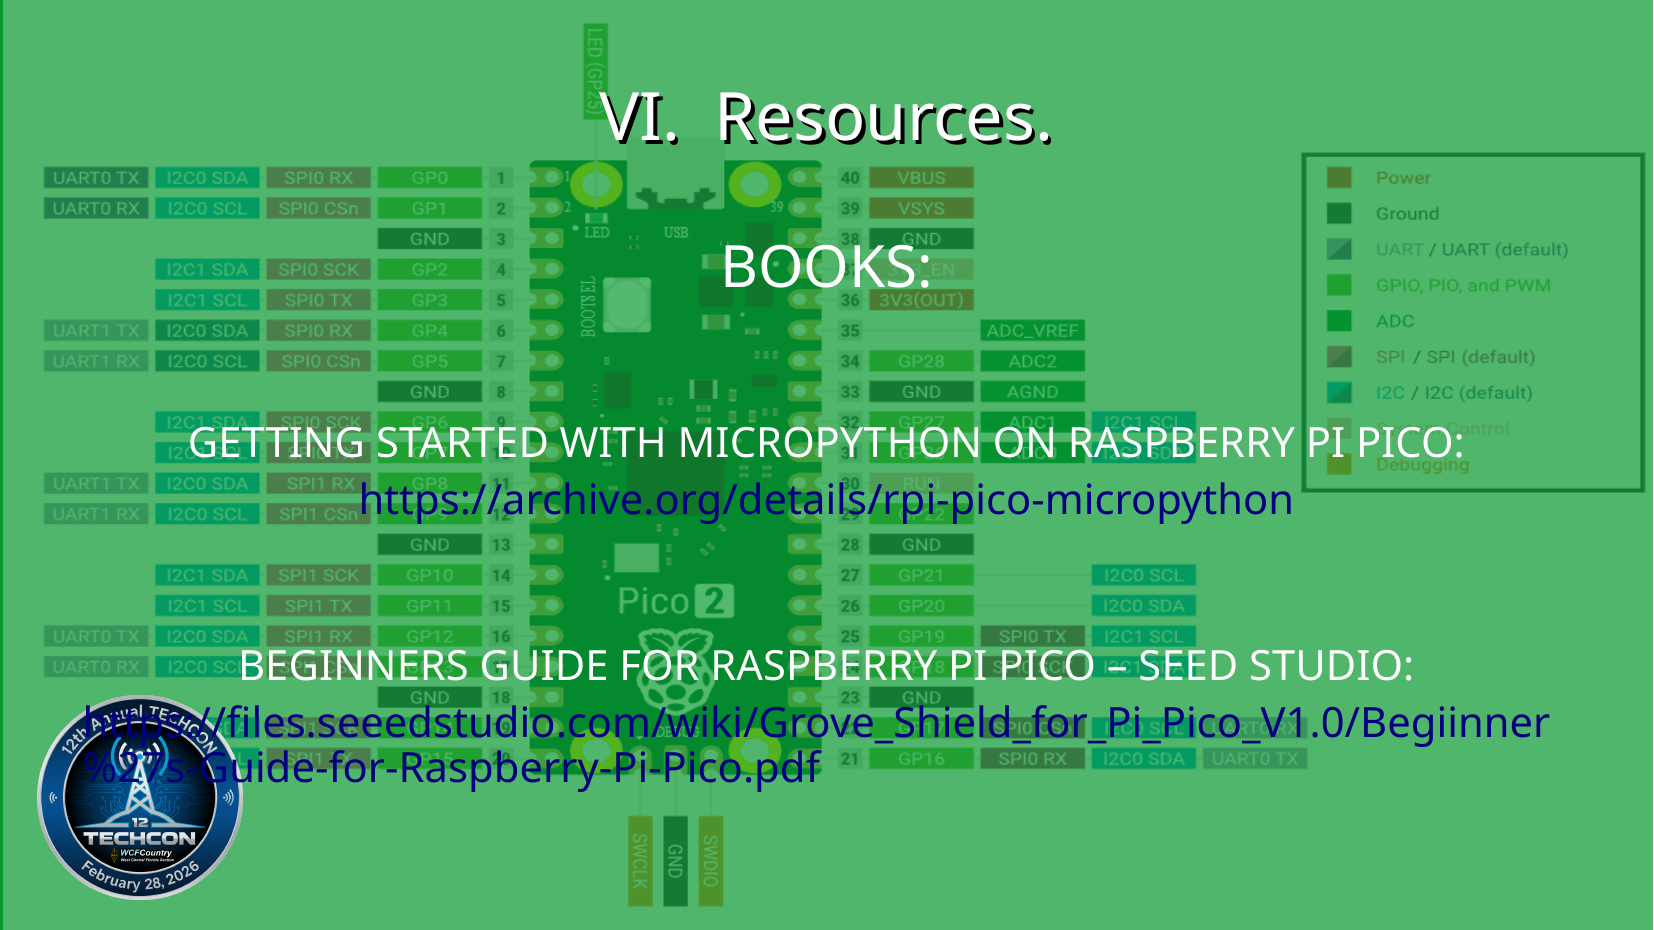

# VI. Resources.
BOOKS:
GETTING STARTED WITH MICROPYTHON ON RASPBERRY PI PICO:
https://archive.org/details/rpi-pico-micropython
BEGINNERS GUIDE FOR RASPBERRY PI PICO – SEED STUDIO:
https://files.seeedstudio.com/wiki/Grove_Shield_for_Pi_Pico_V1.0/Begiinner%27s-Guide-for-Raspberry-Pi-Pico.pdf